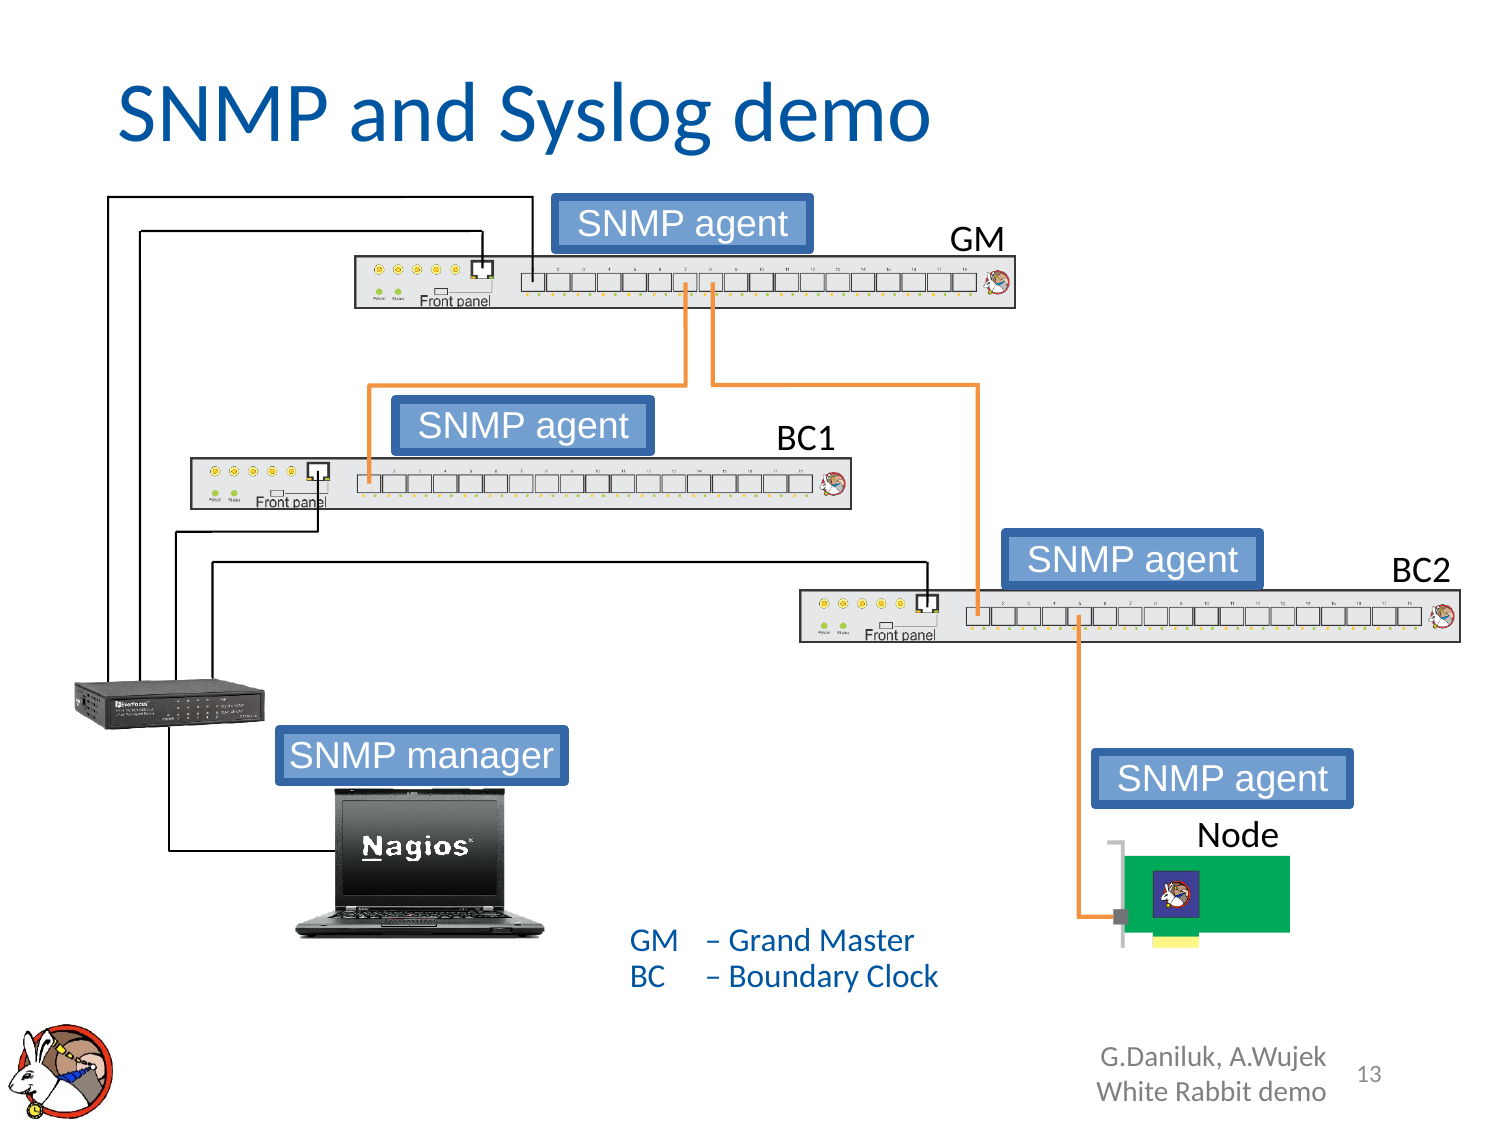

SNMP and Syslog demo
SNMP agent
GM
SNMP agent
BC1
SNMP agent
BC2
SNMP manager
SNMP agent
Node
GM 	– Grand Master
BC 	– Boundary Clock